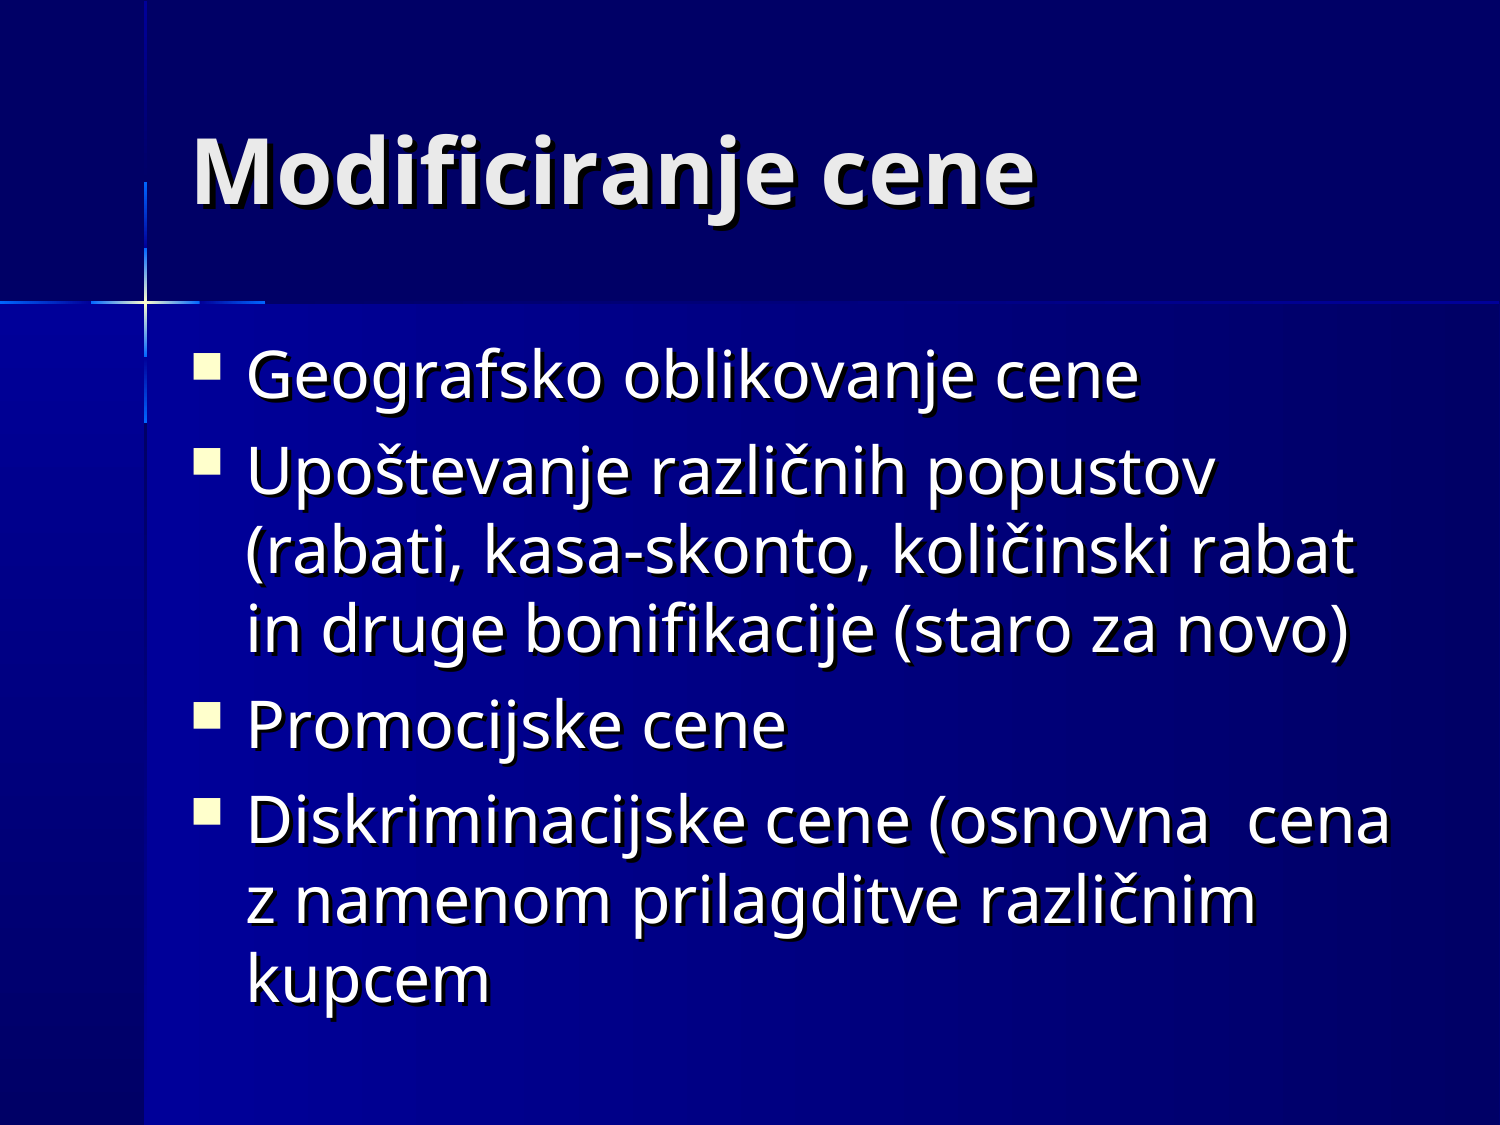

# Modificiranje cene
Geografsko oblikovanje cene
Upoštevanje različnih popustov (rabati, kasa-skonto, količinski rabat in druge bonifikacije (staro za novo)
Promocijske cene
Diskriminacijske cene (osnovna cena z namenom prilagditve različnim kupcem